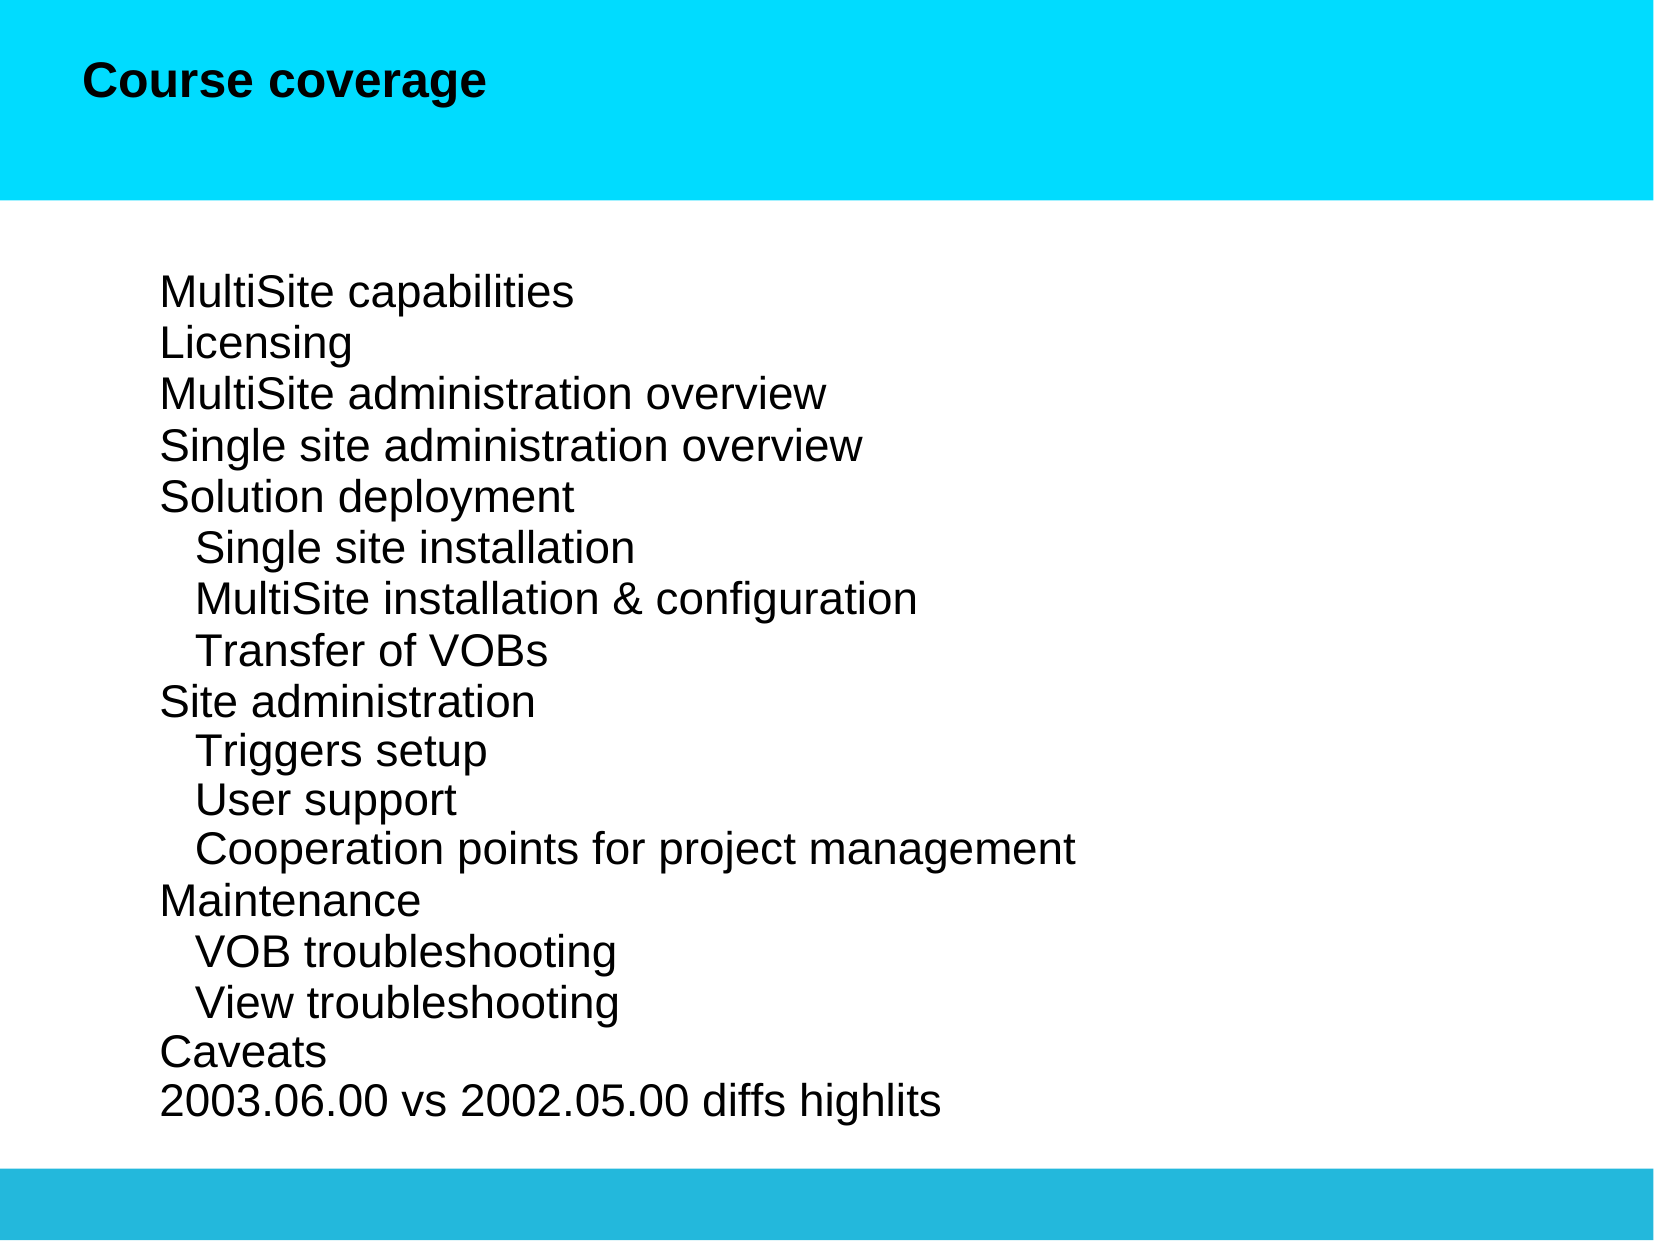

# Course coverage
MultiSite capabilities
Licensing
MultiSite administration overview
Single site administration overview
Solution deployment
Single site installation
MultiSite installation & configuration
Transfer of VOBs
Site administration
Triggers setup
User support
Cooperation points for project management
Maintenance
VOB troubleshooting
View troubleshooting
Caveats
2003.06.00 vs 2002.05.00 diffs highlits